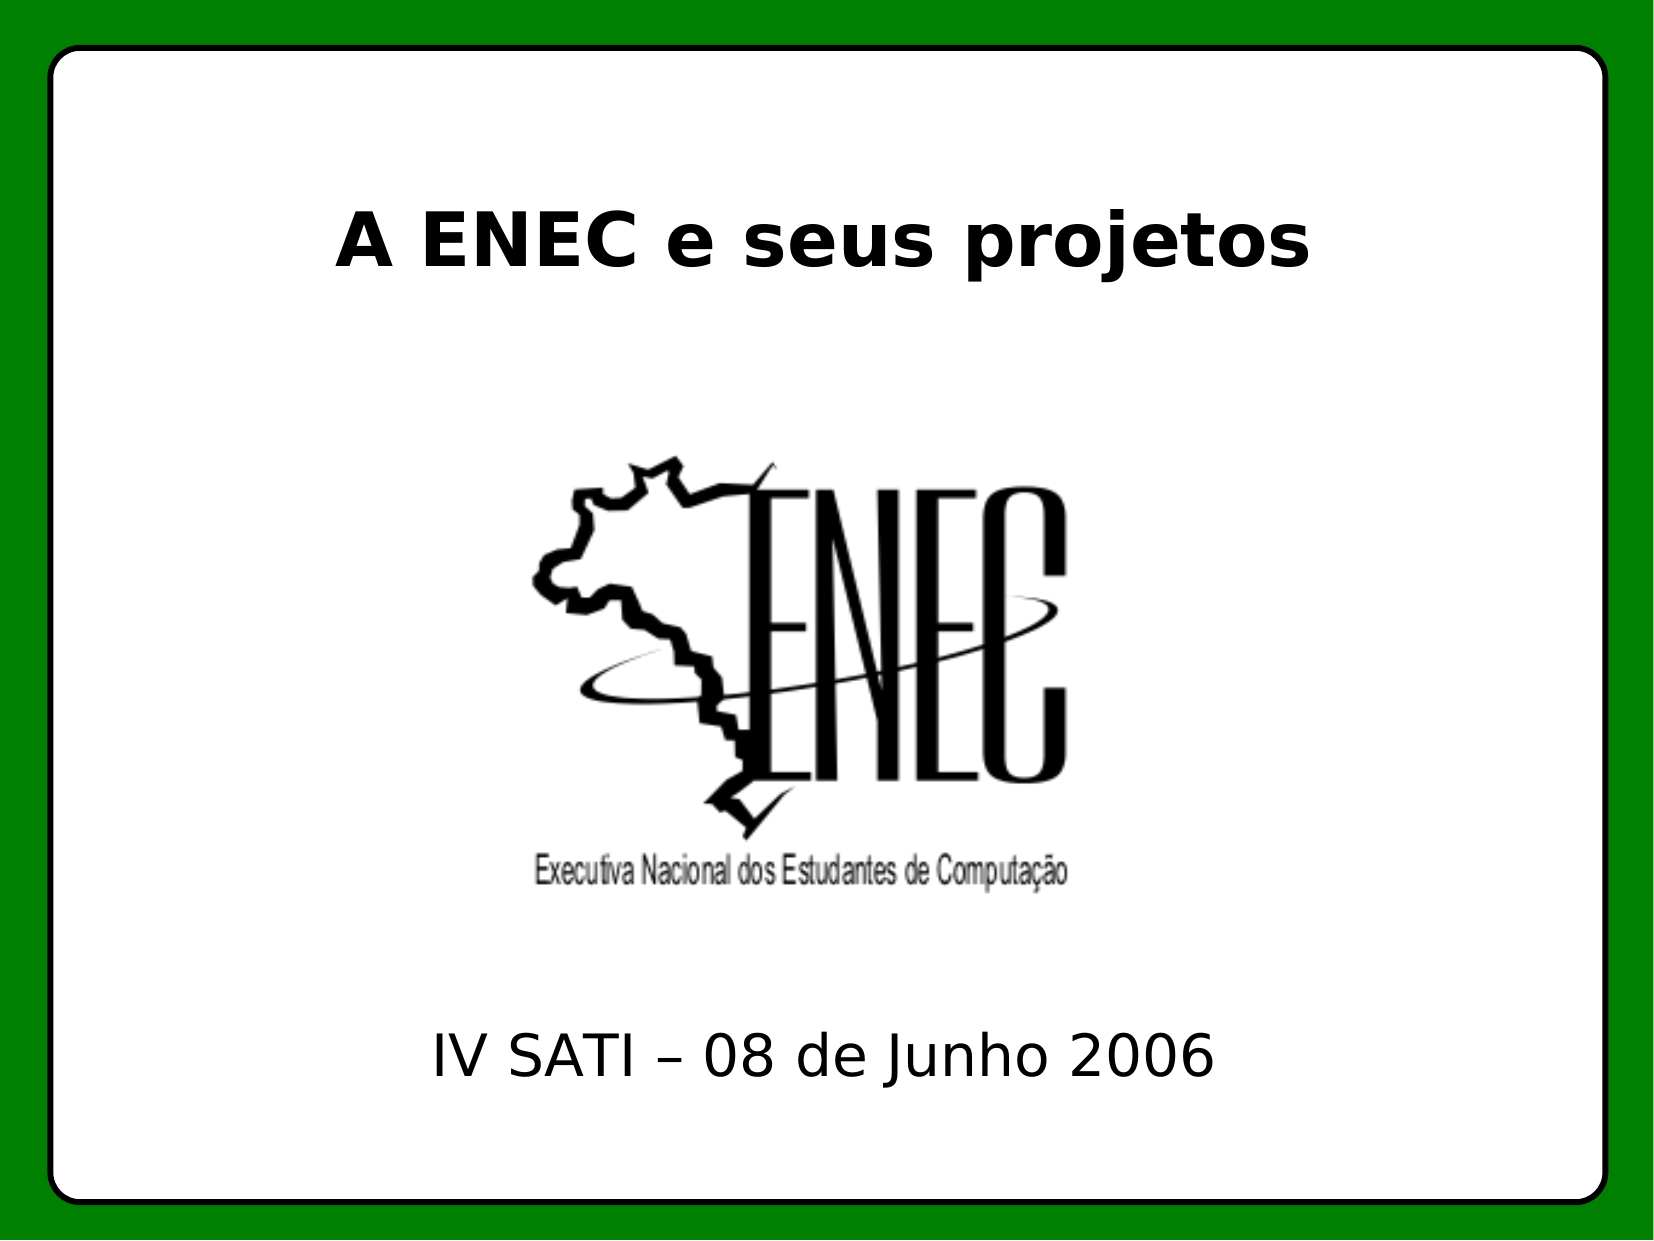

# A ENEC e seus projetos IV SATI – 08 de Junho 2006